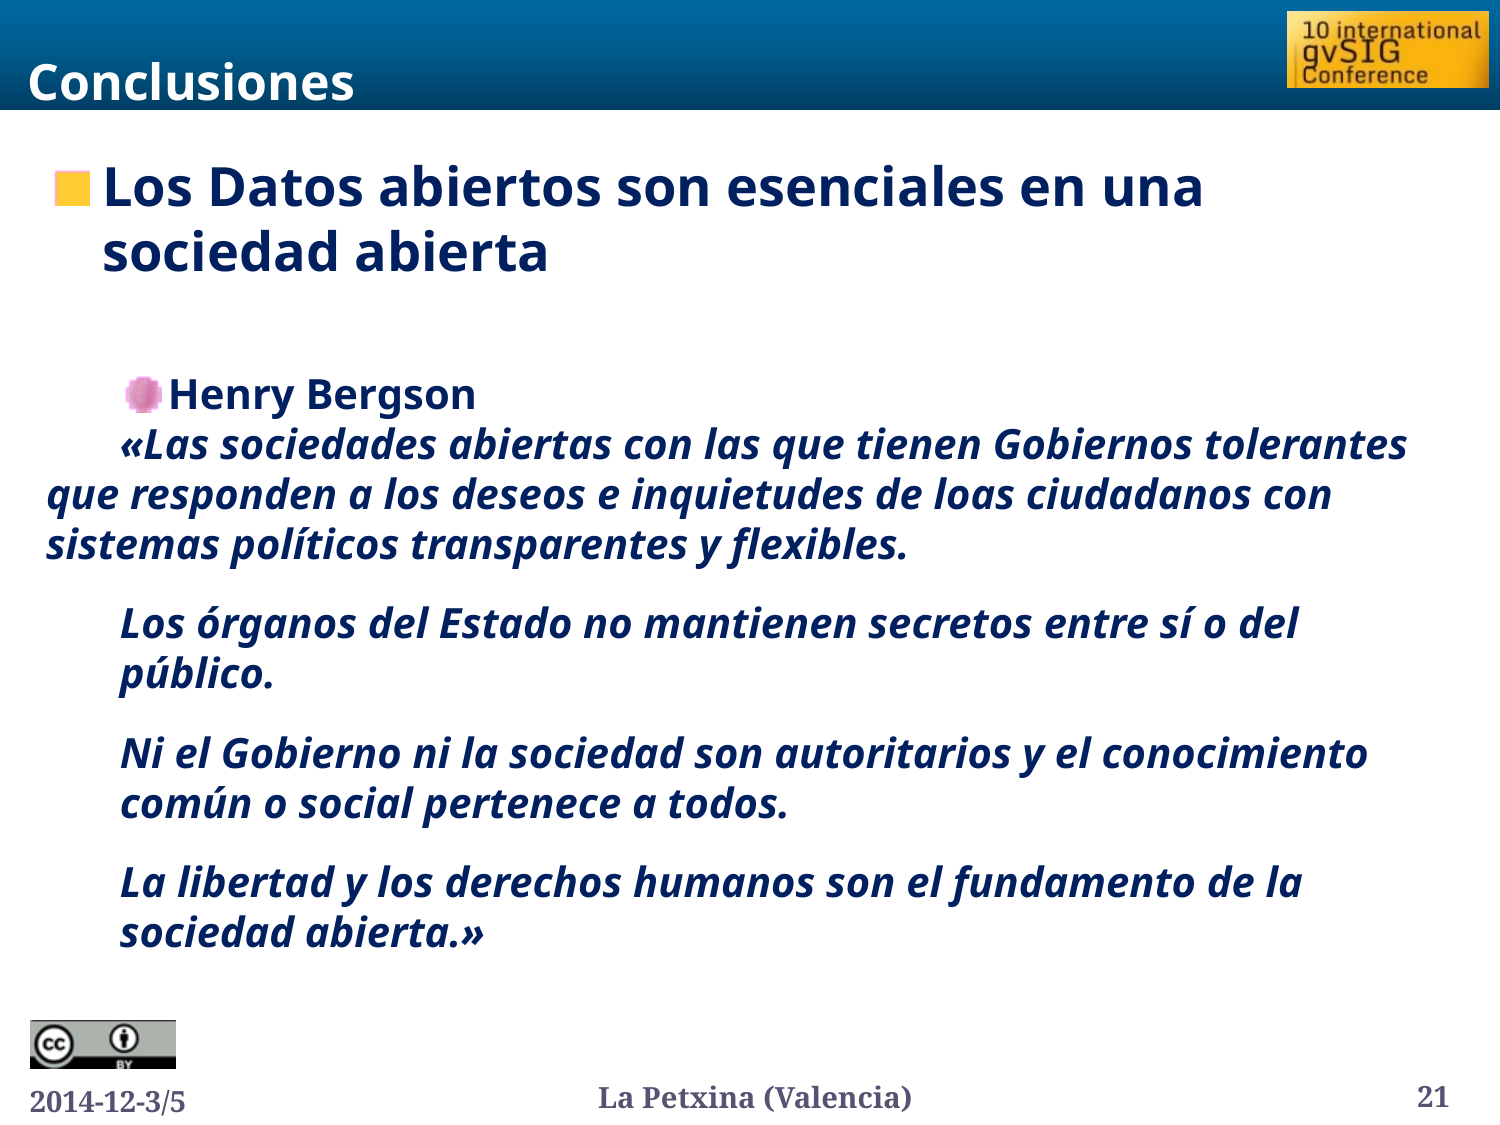

# Conclusiones
Los Datos abiertos son esenciales en una sociedad abierta
Henry Bergson
	«Las sociedades abiertas con las que tienen Gobiernos tolerantes 	que responden a los deseos e inquietudes de loas ciudadanos con 		sistemas políticos transparentes y flexibles.
	Los órganos del Estado no mantienen secretos entre sí o del 			público.
	Ni el Gobierno ni la sociedad son autoritarios y el conocimiento 		común o social pertenece a todos.
	La libertad y los derechos humanos son el fundamento de la 			sociedad abierta.»